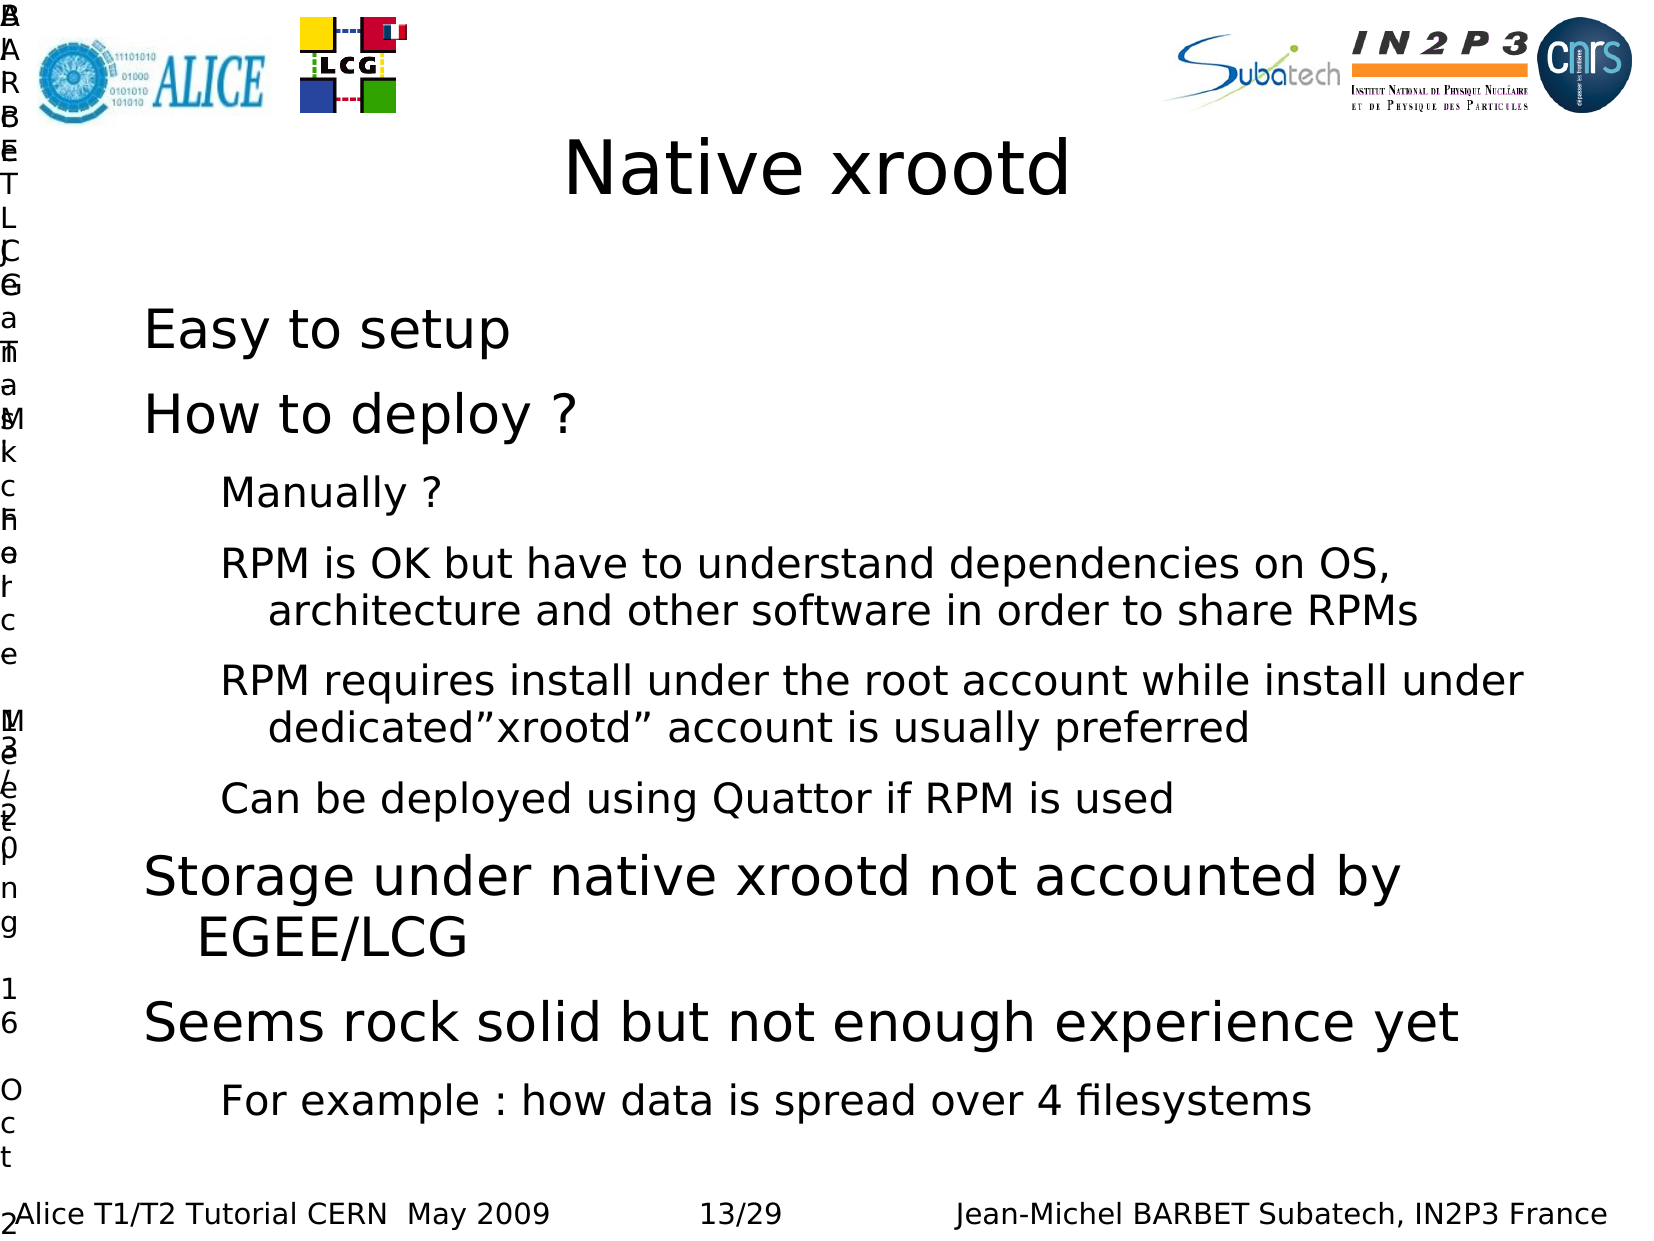

# Native xrootd
Easy to setup
How to deploy ?
Manually ?
RPM is OK but have to understand dependencies on OS, architecture and other software in order to share RPMs
RPM requires install under the root account while install under dedicated”xrootd” account is usually preferred
Can be deployed using Quattor if RPM is used
Storage under native xrootd not accounted by EGEE/LCG
Seems rock solid but not enough experience yet
For example : how data is spread over 4 filesystems